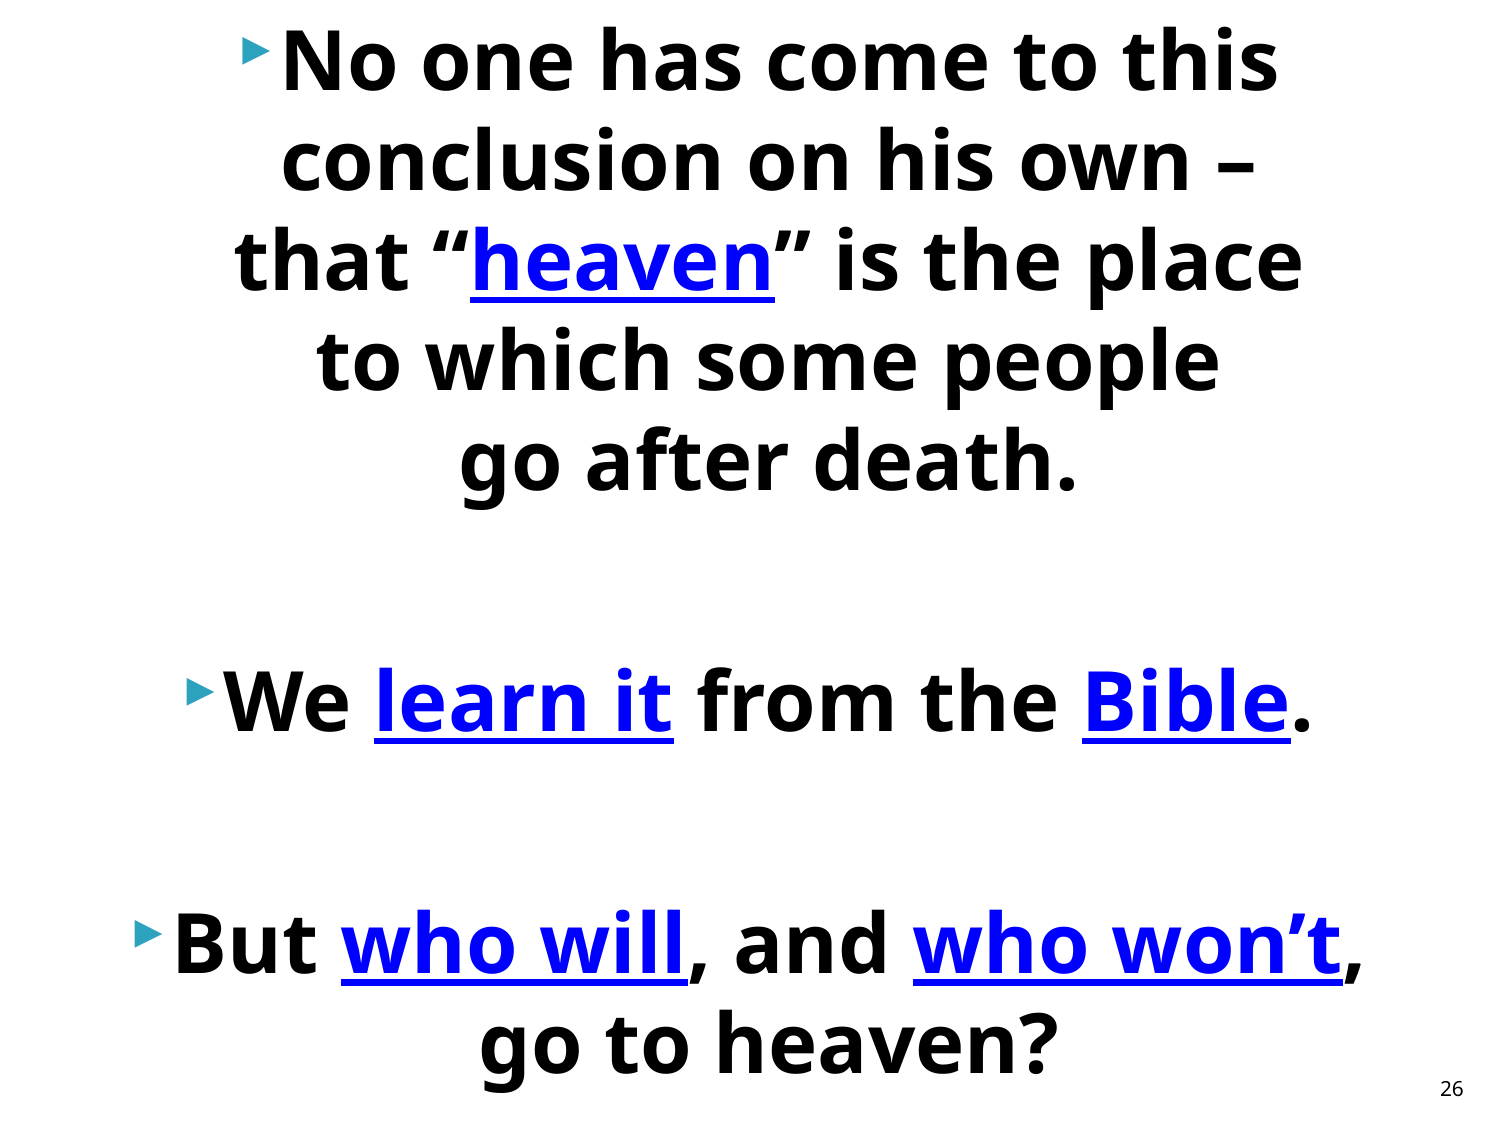

# No one has come to this conclusion on his own – that “heaven” is the place to which some people go after death.
We learn it from the Bible.
But who will, and who won’t,
go to heaven?